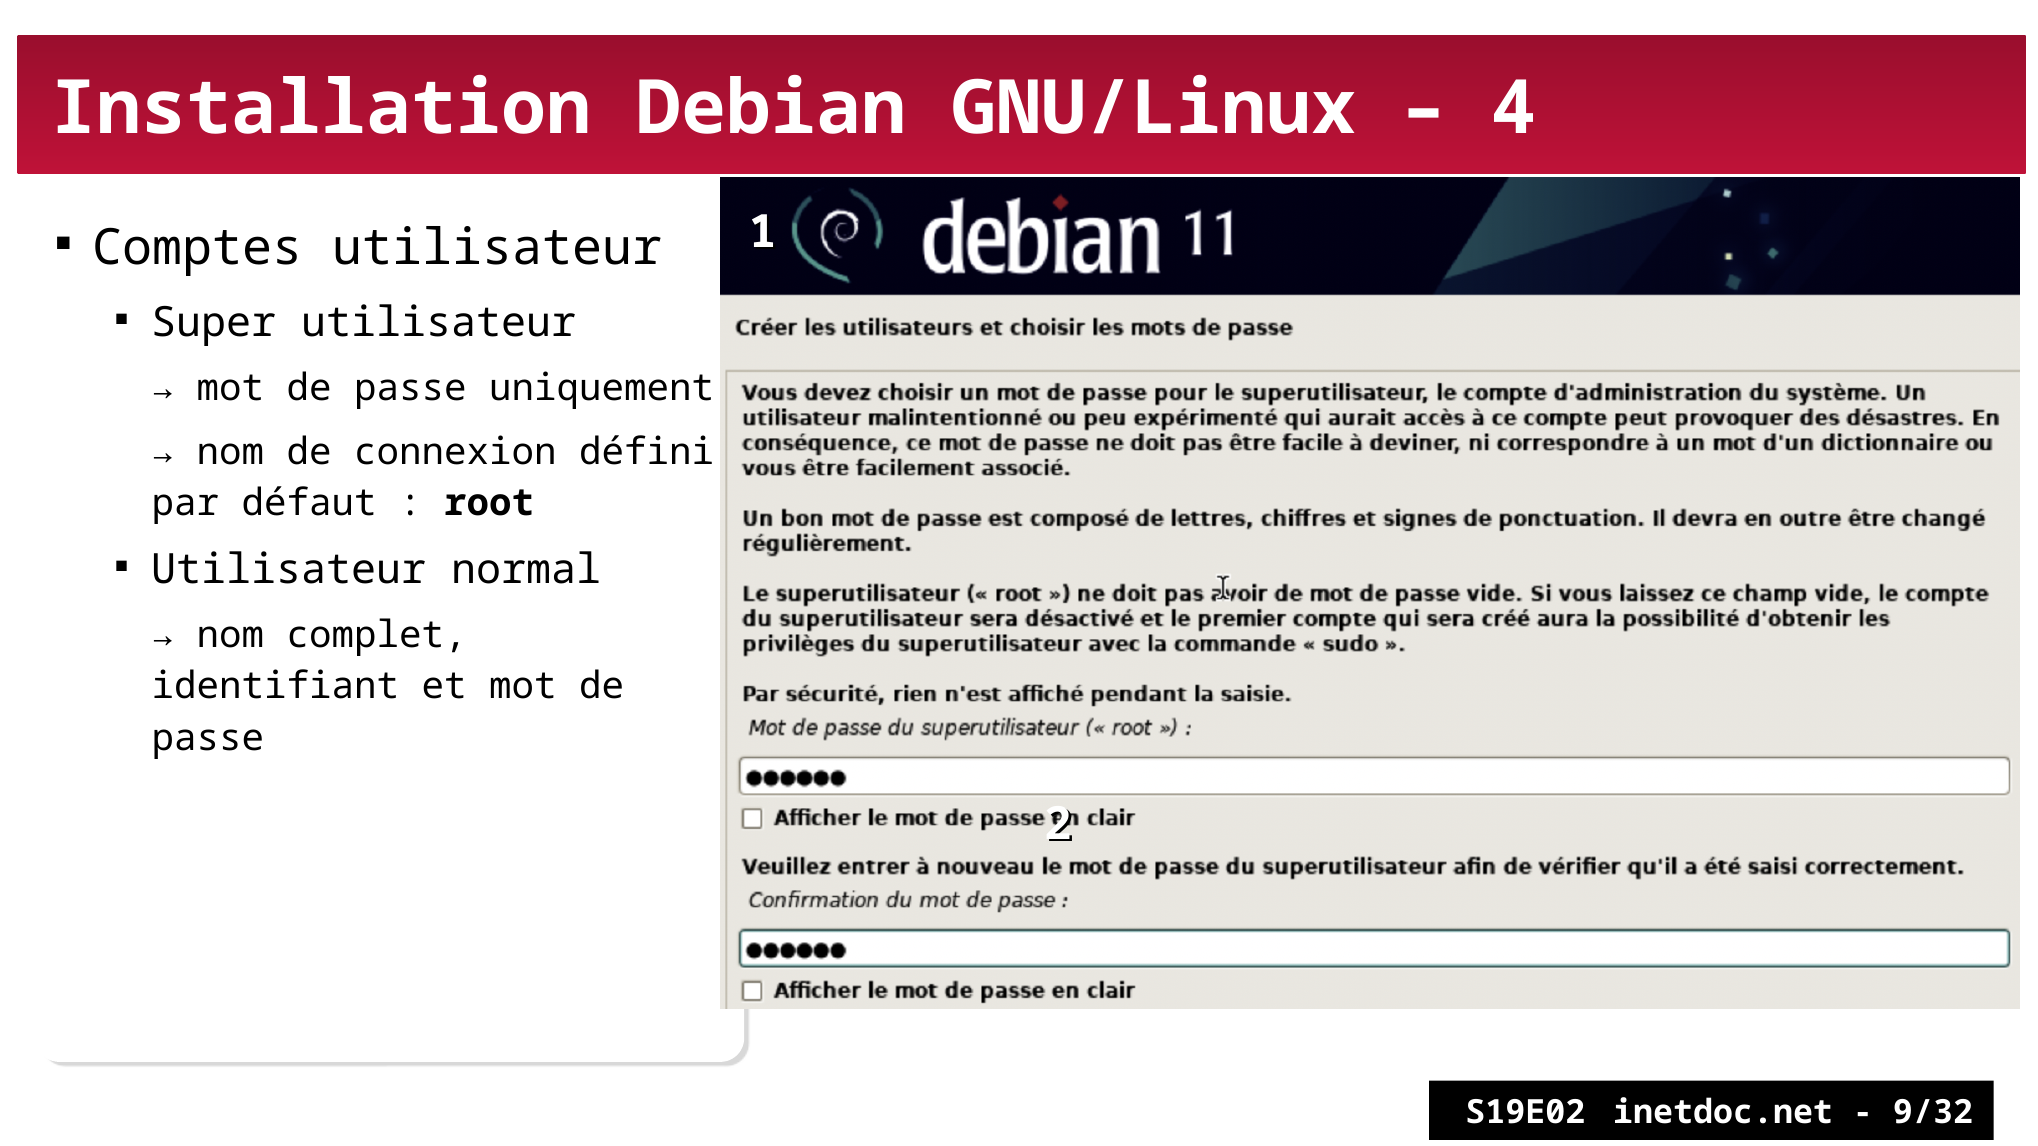

Installation Debian GNU/Linux – 4
1
Comptes utilisateur
Super utilisateur
→ mot de passe uniquement
→ nom de connexion défini par défaut : root
Utilisateur normal
→ nom complet, identifiant et mot de passe
2
S19E02	inetdoc.net - /32